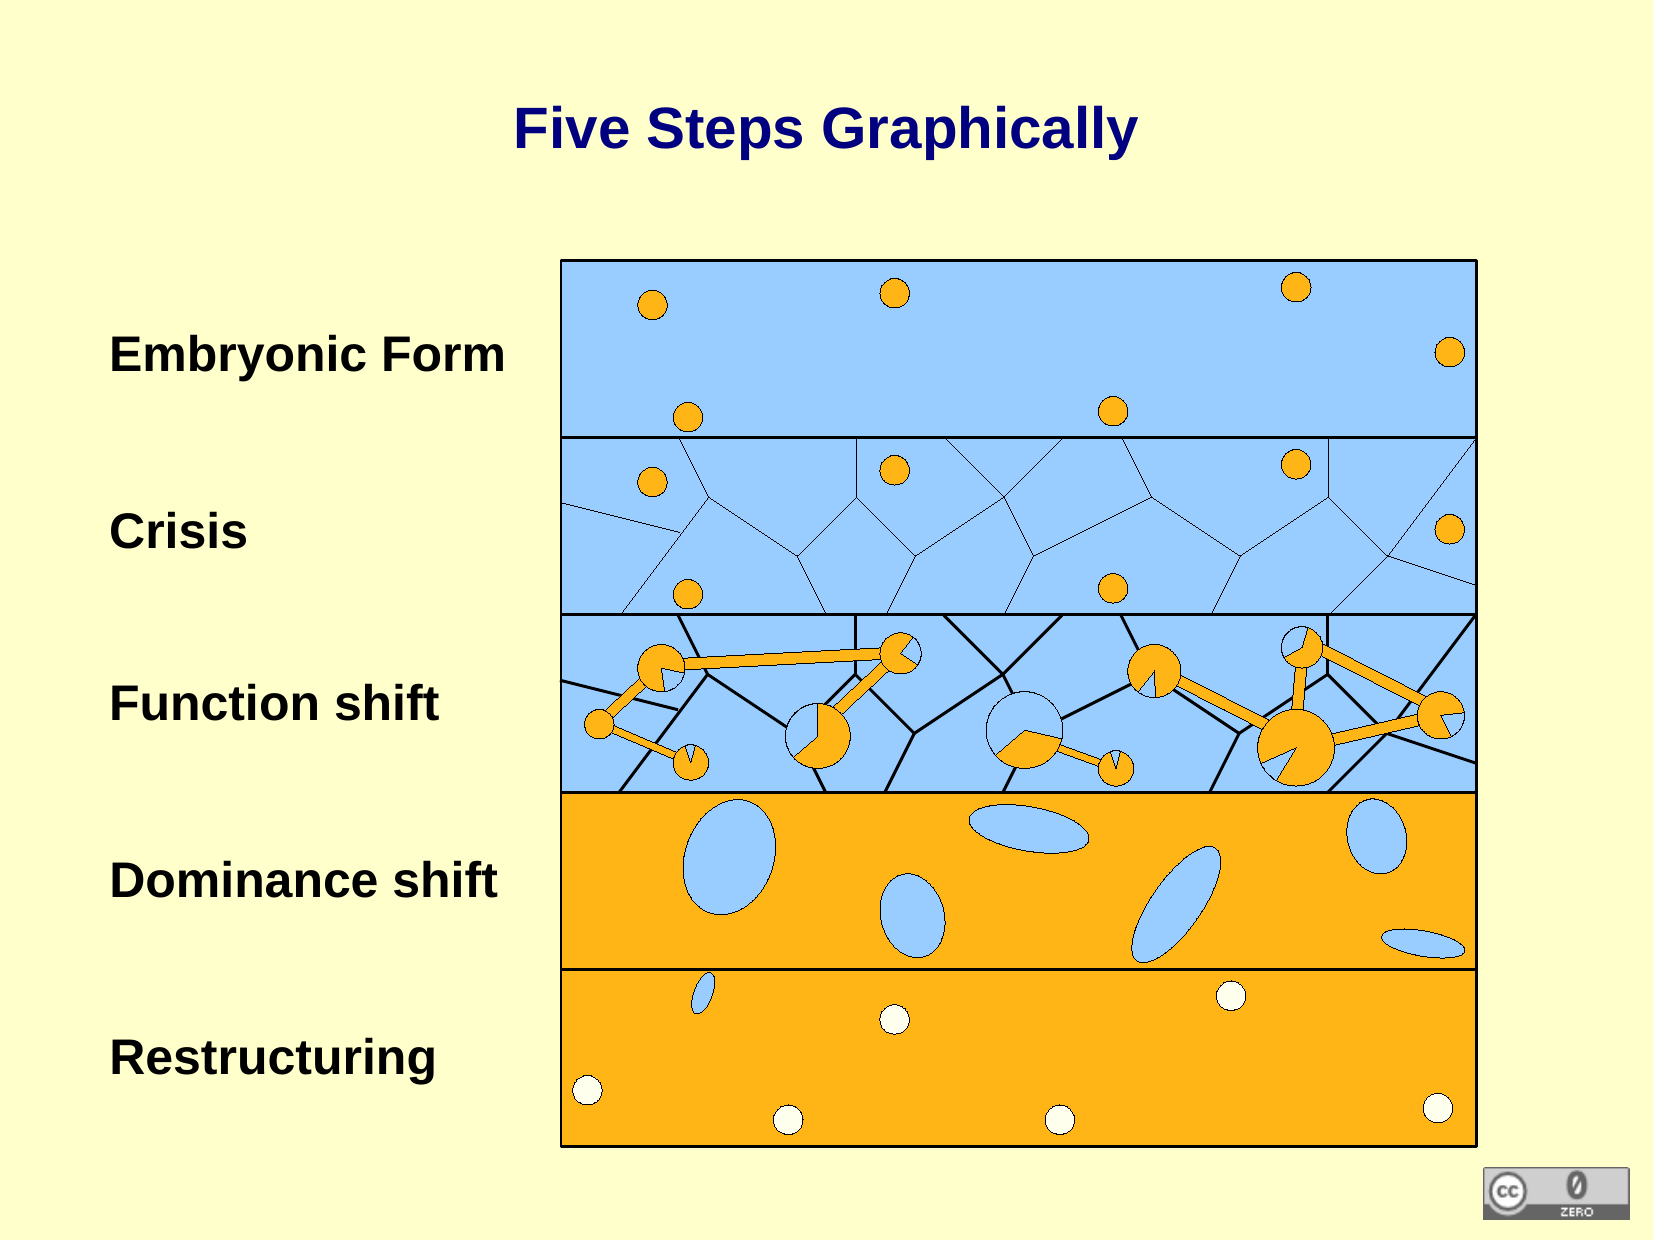

# Five Steps Graphically
Embryonic Form
Crisis
Function shift
Dominance shift
Restructuring